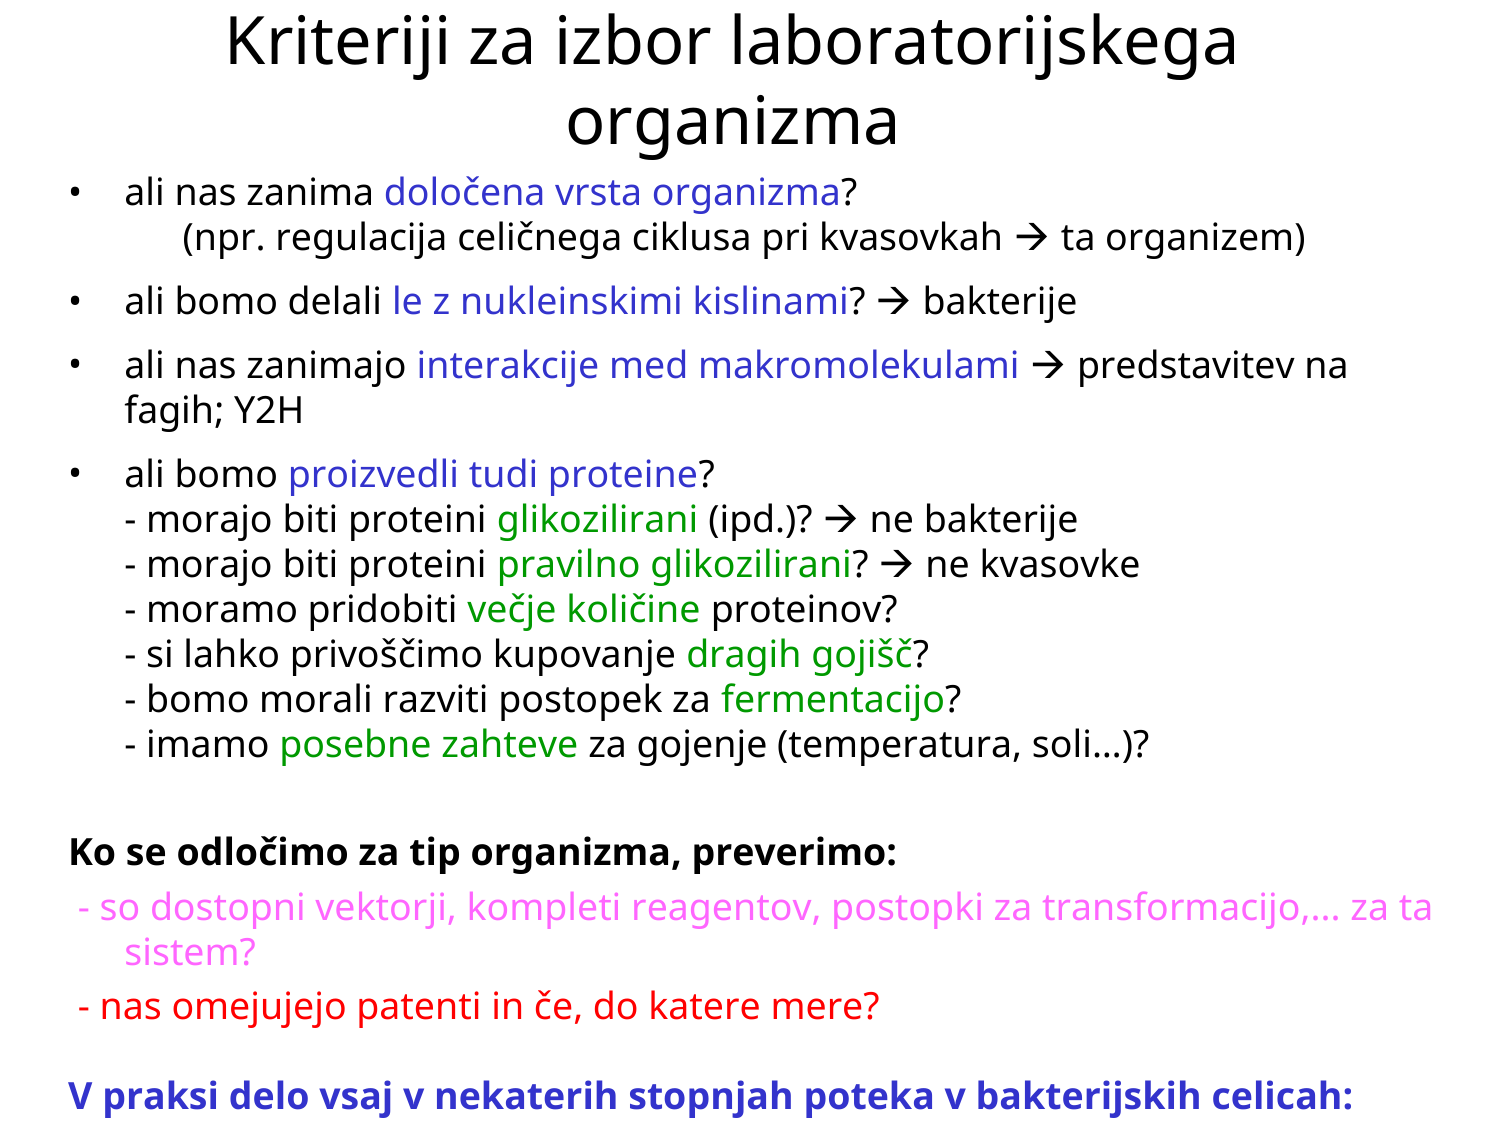

# Kriteriji za izbor laboratorijskega organizma
ali nas zanima določena vrsta organizma?
 (npr. regulacija celičnega ciklusa pri kvasovkah  ta organizem)
ali bomo delali le z nukleinskimi kislinami?  bakterije
ali nas zanimajo interakcije med makromolekulami  predstavitev na fagih; Y2H
ali bomo proizvedli tudi proteine?
- morajo biti proteini glikozilirani (ipd.)?  ne bakterije
- morajo biti proteini pravilno glikozilirani?  ne kvasovke
- moramo pridobiti večje količine proteinov?
- si lahko privoščimo kupovanje dragih gojišč?
- bomo morali razviti postopek za fermentacijo?
- imamo posebne zahteve za gojenje (temperatura, soli…)?
Ko se odločimo za tip organizma, preverimo:
 - so dostopni vektorji, kompleti reagentov, postopki za transformacijo,... za ta sistem?
 - nas omejujejo patenti in če, do katere mere?
V praksi delo vsaj v nekaterih stopnjah poteka v bakterijskih celicah:
potrebno je poznavanje njihovih osnovnih lastnosti.